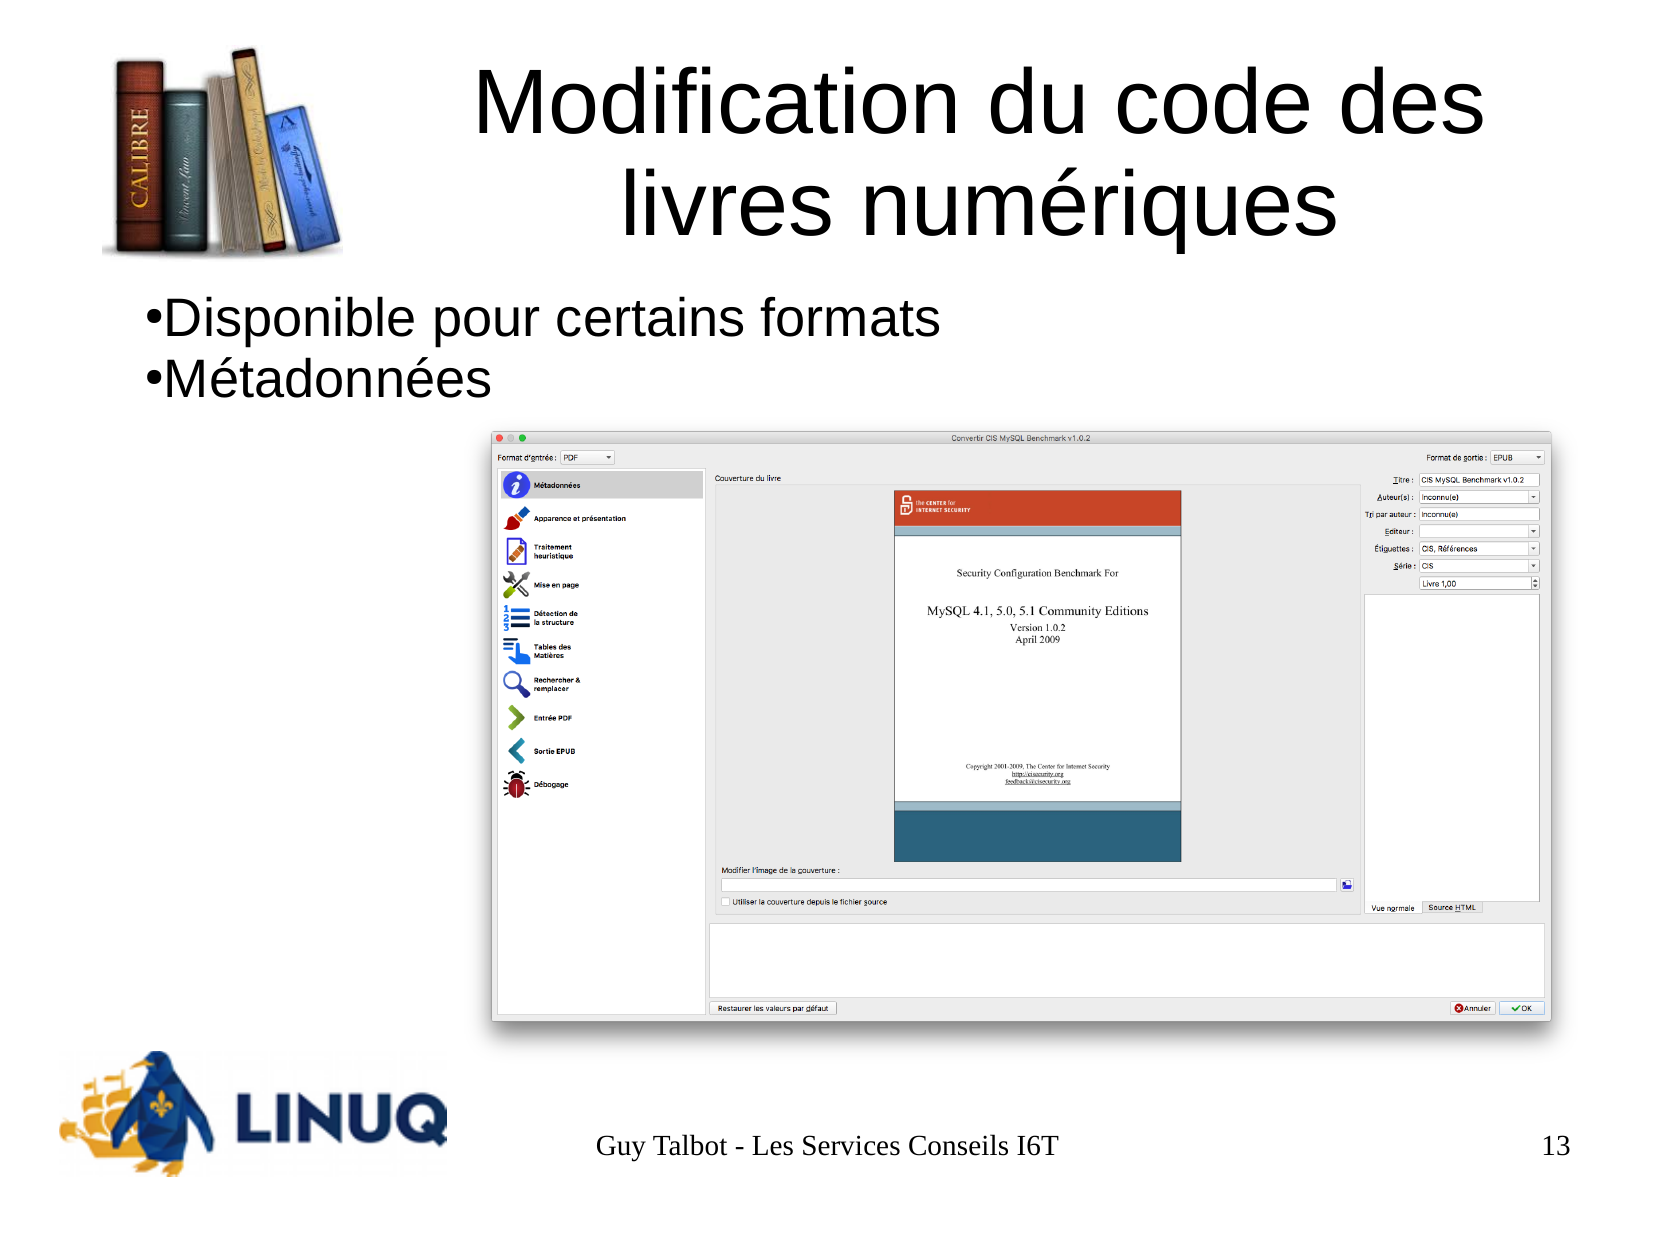

# Modification du code des livres numériques
Disponible pour certains formats
Métadonnées
Guy Talbot - Les Services Conseils I6T
13